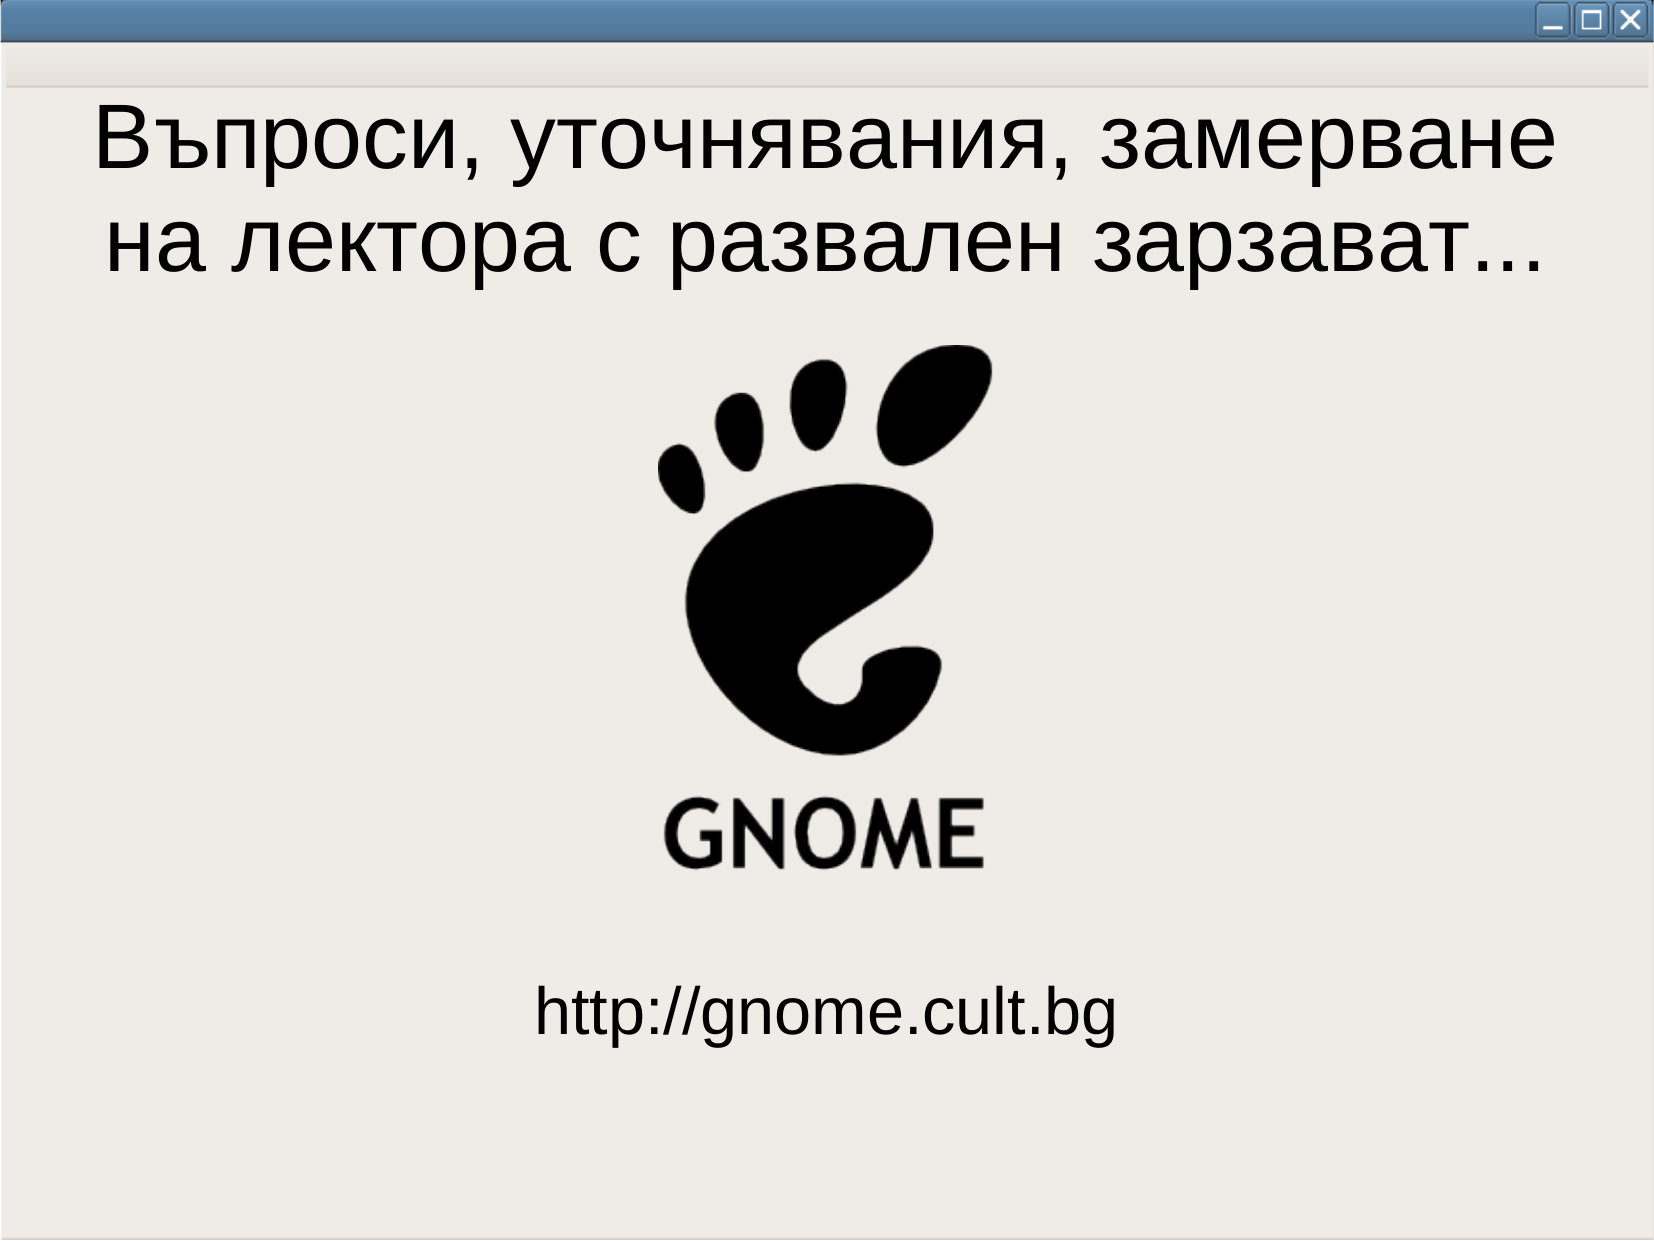

# Въпроси, уточнявания, замерване на лектора с развален зарзават...
http://gnome.cult.bg